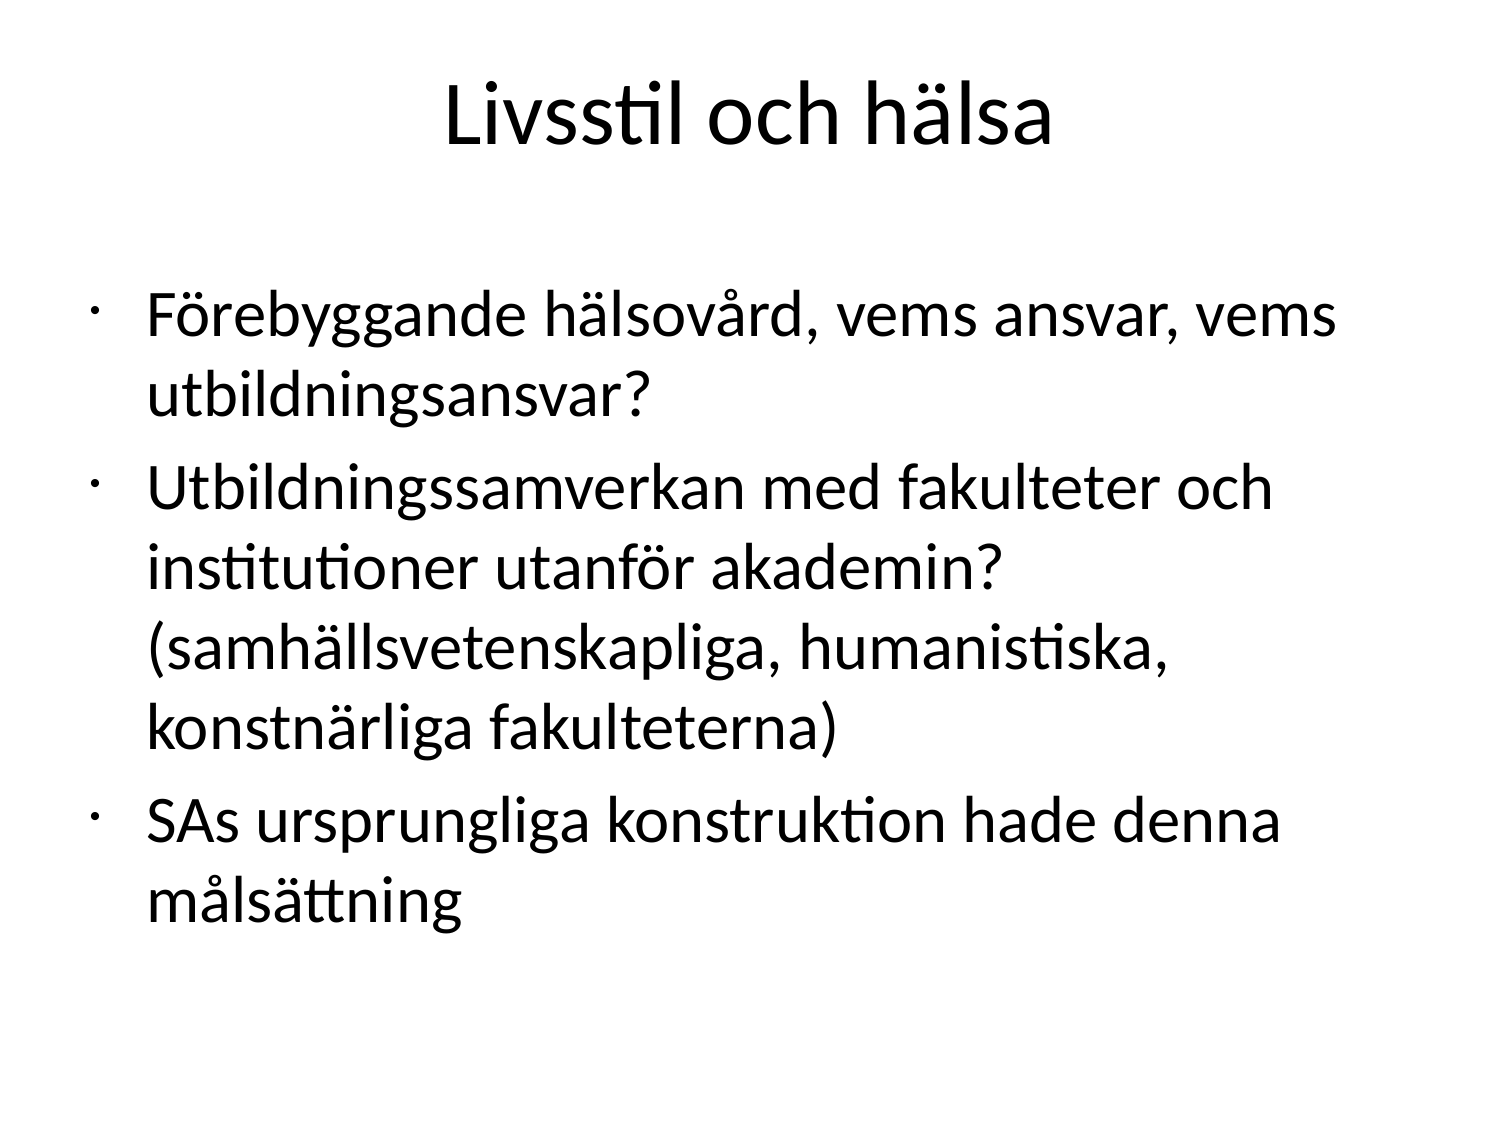

# Livsstil och hälsa
Förebyggande hälsovård, vems ansvar, vems utbildningsansvar?
Utbildningssamverkan med fakulteter och institutioner utanför akademin?(samhällsvetenskapliga, humanistiska, konstnärliga fakulteterna)
SAs ursprungliga konstruktion hade denna målsättning